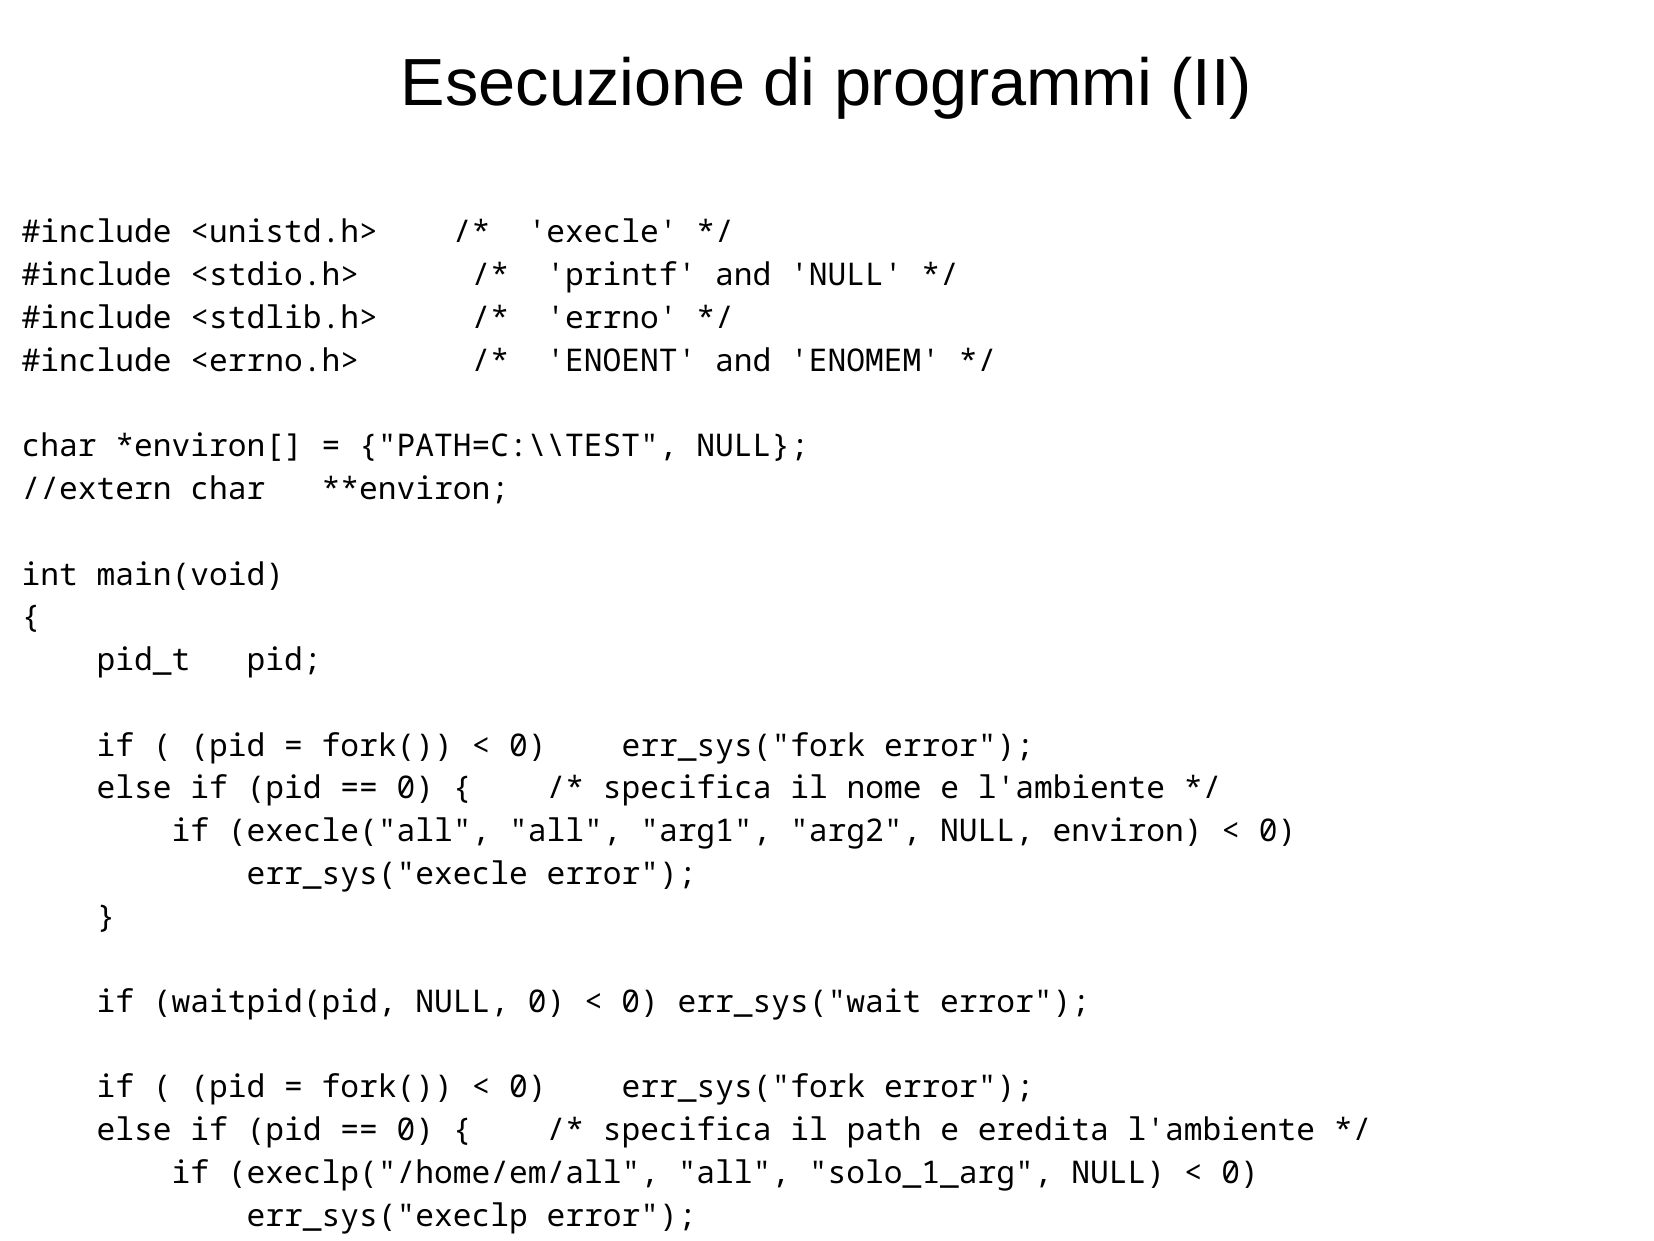

# Esecuzione di programmi (II)
#include <unistd.h> /* 'execle' */
#include <stdio.h> /* 'printf' and 'NULL' */
#include <stdlib.h> /* 'errno' */
#include <errno.h> /* 'ENOENT' and 'ENOMEM' */
char *environ[] = {"PATH=C:\\TEST", NULL};
//extern char	**environ;
int main(void)
{
	pid_t	pid;
	if ( (pid = fork()) < 0) 	err_sys("fork error");
	else if (pid == 0) {	/* specifica il nome e l'ambiente */
		if (execle("all", "all", "arg1", "arg2", NULL, environ) < 0)
		 err_sys("execle error");
	}
	if (waitpid(pid, NULL, 0) < 0) err_sys("wait error");
	if ( (pid = fork()) < 0) 	err_sys("fork error");
	else if (pid == 0) {	/* specifica il path e eredita l'ambiente */
		if (execlp("/home/em/all", "all", "solo_1_arg", NULL) < 0)
			err_sys("execlp error");
	}
	exit(0);
}